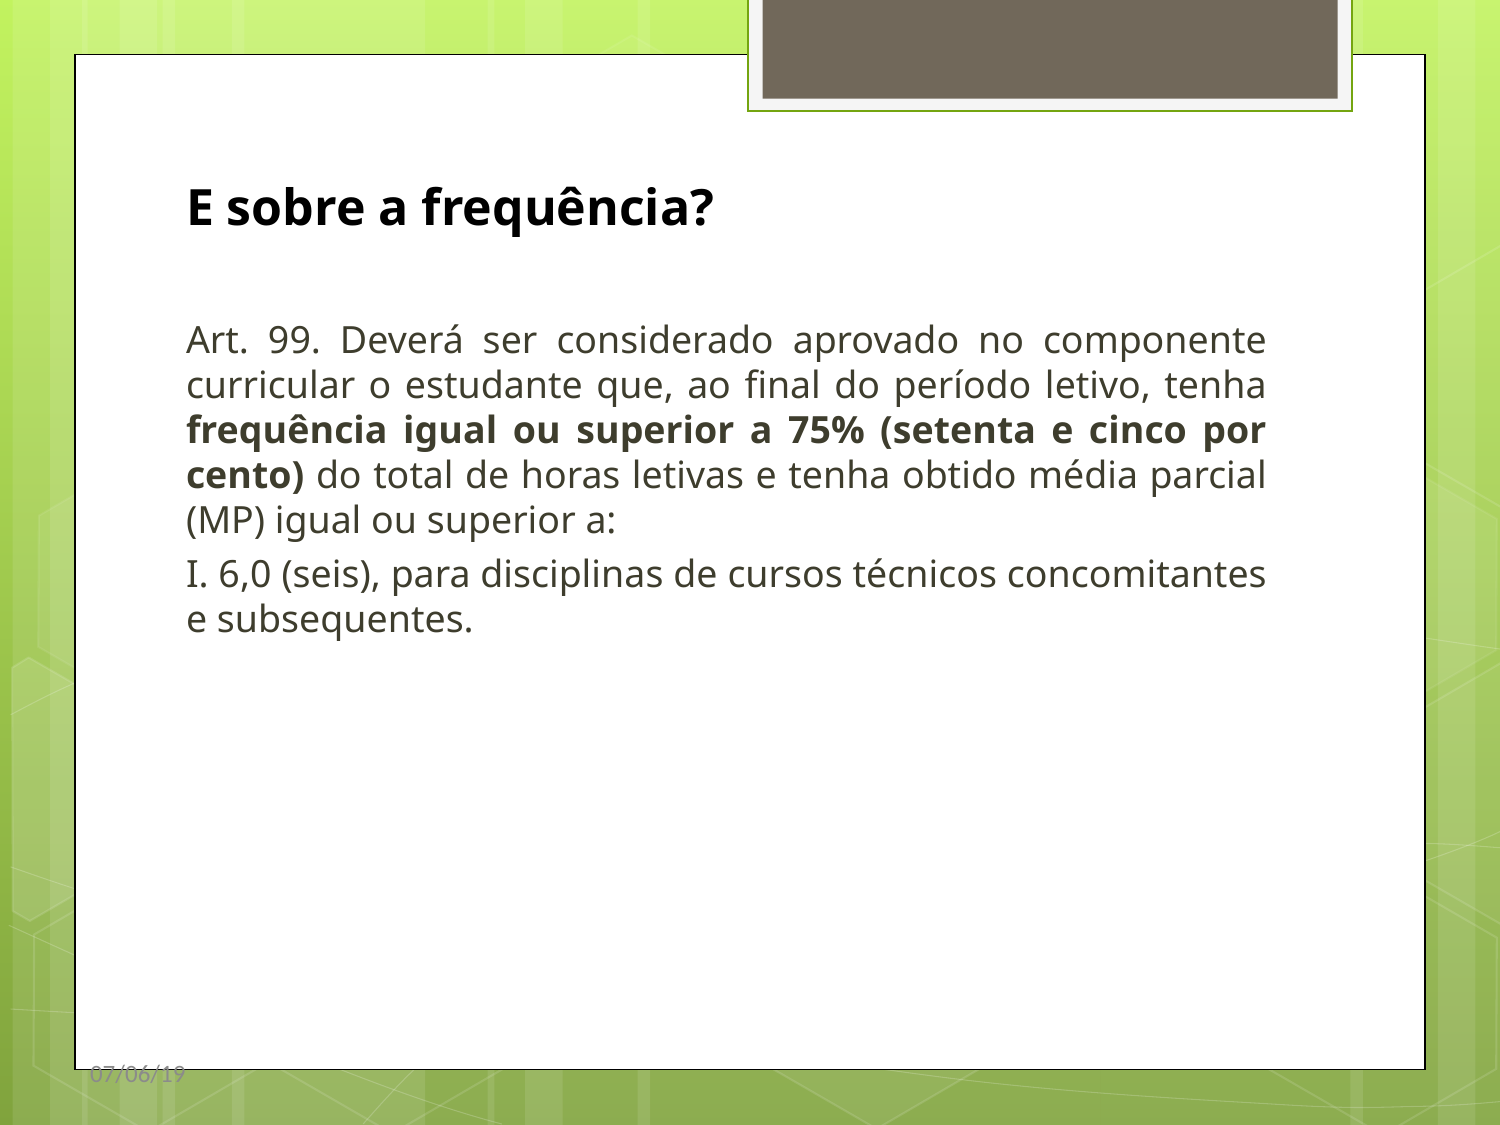

# E sobre a frequência?
Art. 99. Deverá ser considerado aprovado no componente curricular o estudante que, ao final do período letivo, tenha frequência igual ou superior a 75% (setenta e cinco por cento) do total de horas letivas e tenha obtido média parcial (MP) igual ou superior a:
I. 6,0 (seis), para disciplinas de cursos técnicos concomitantes e subsequentes.
07/06/19